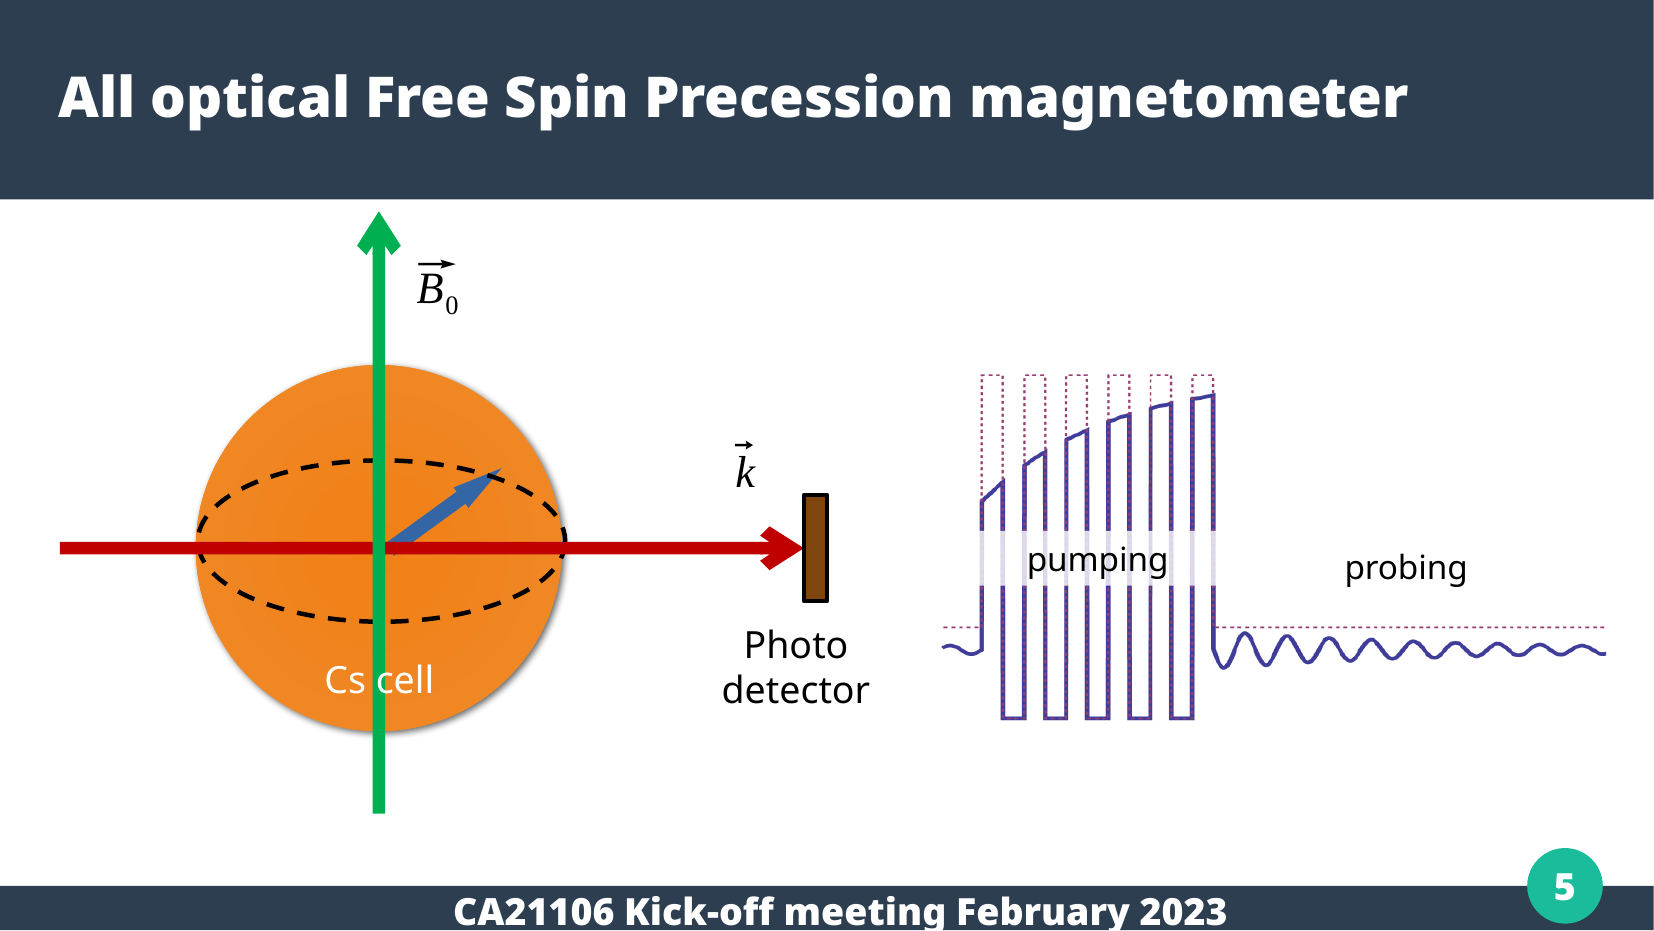

# All optical Free Spin Precession magnetometer
pumping
probing
Photo detector
Cs cell
CA21106 Kick-off meeting February 2023